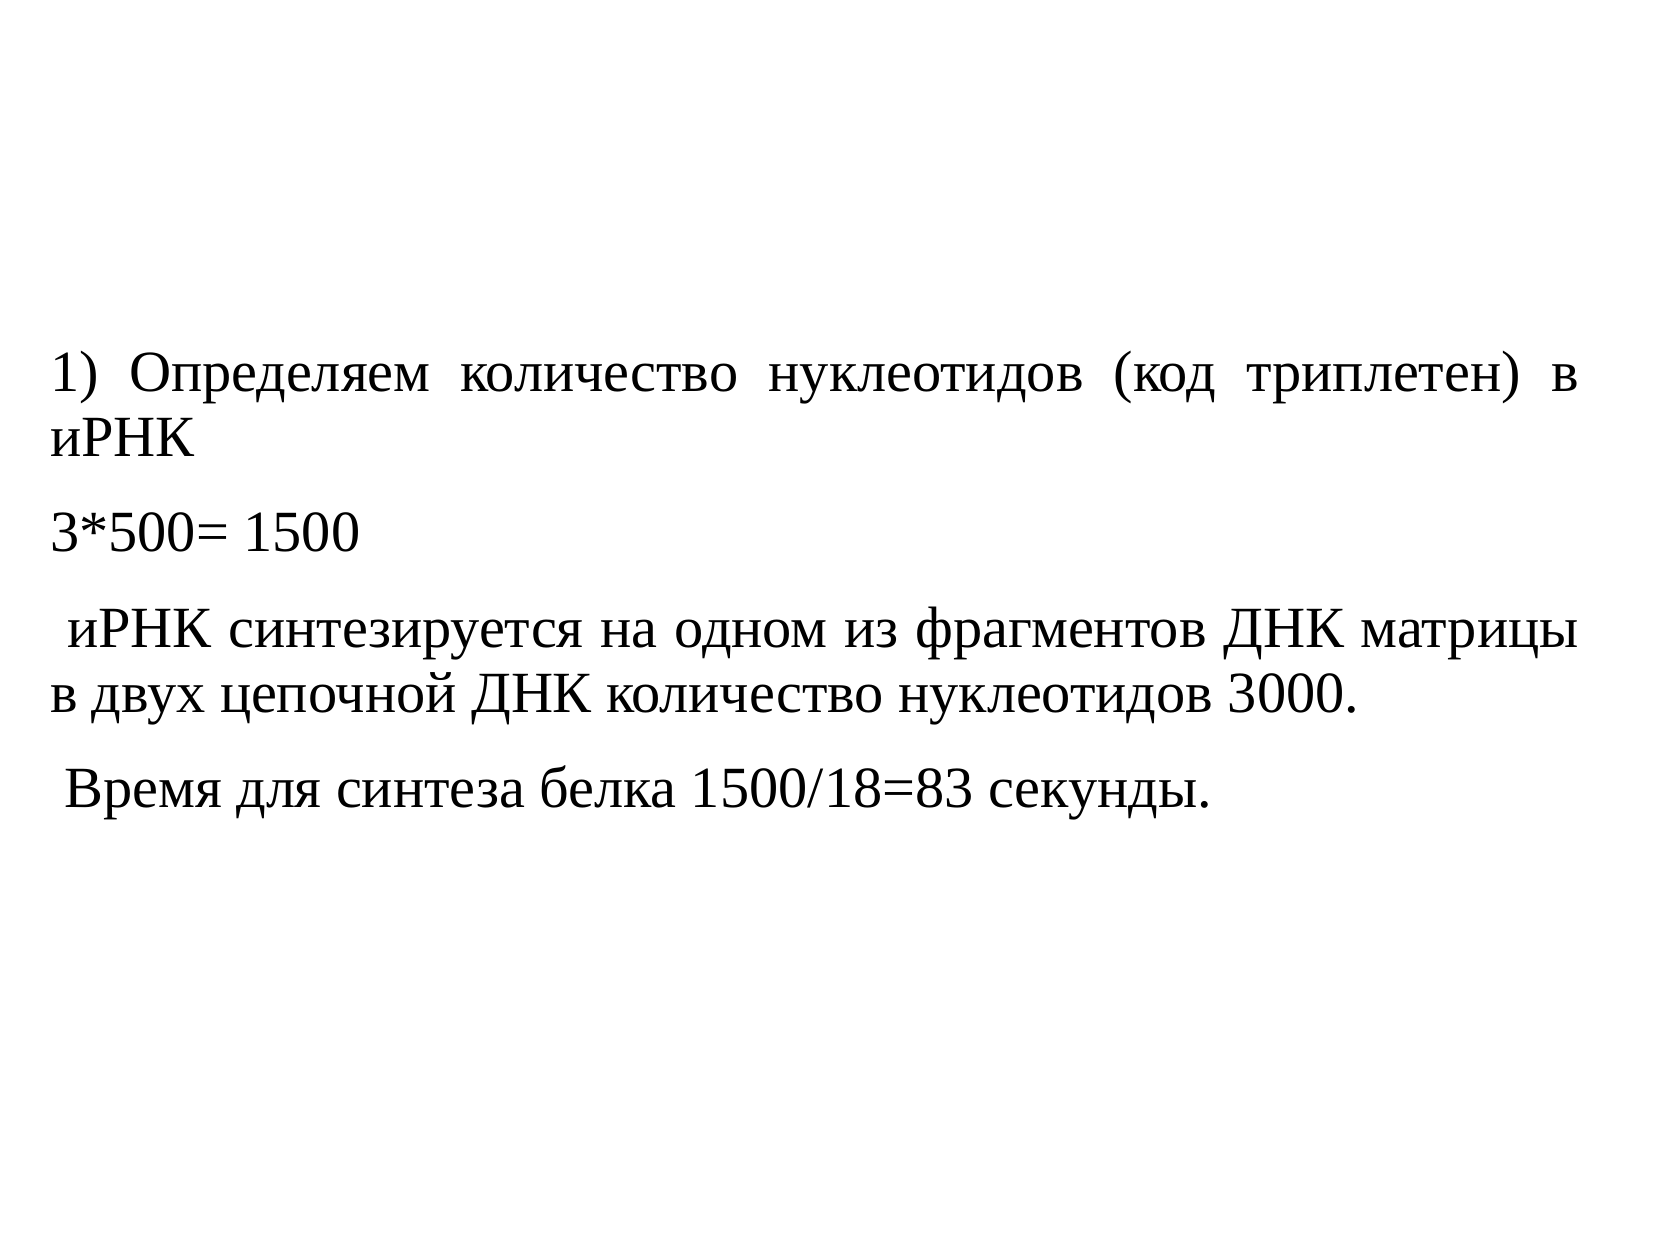

1) Определяем количество нуклеотидов (код триплетен) в иРНК
3*500= 1500
 иРНК синтезируется на одном из фрагментов ДНК матрицы в двух цепочной ДНК количество нуклеотидов 3000.
 Время для синтеза белка 1500/18=83 секунды.